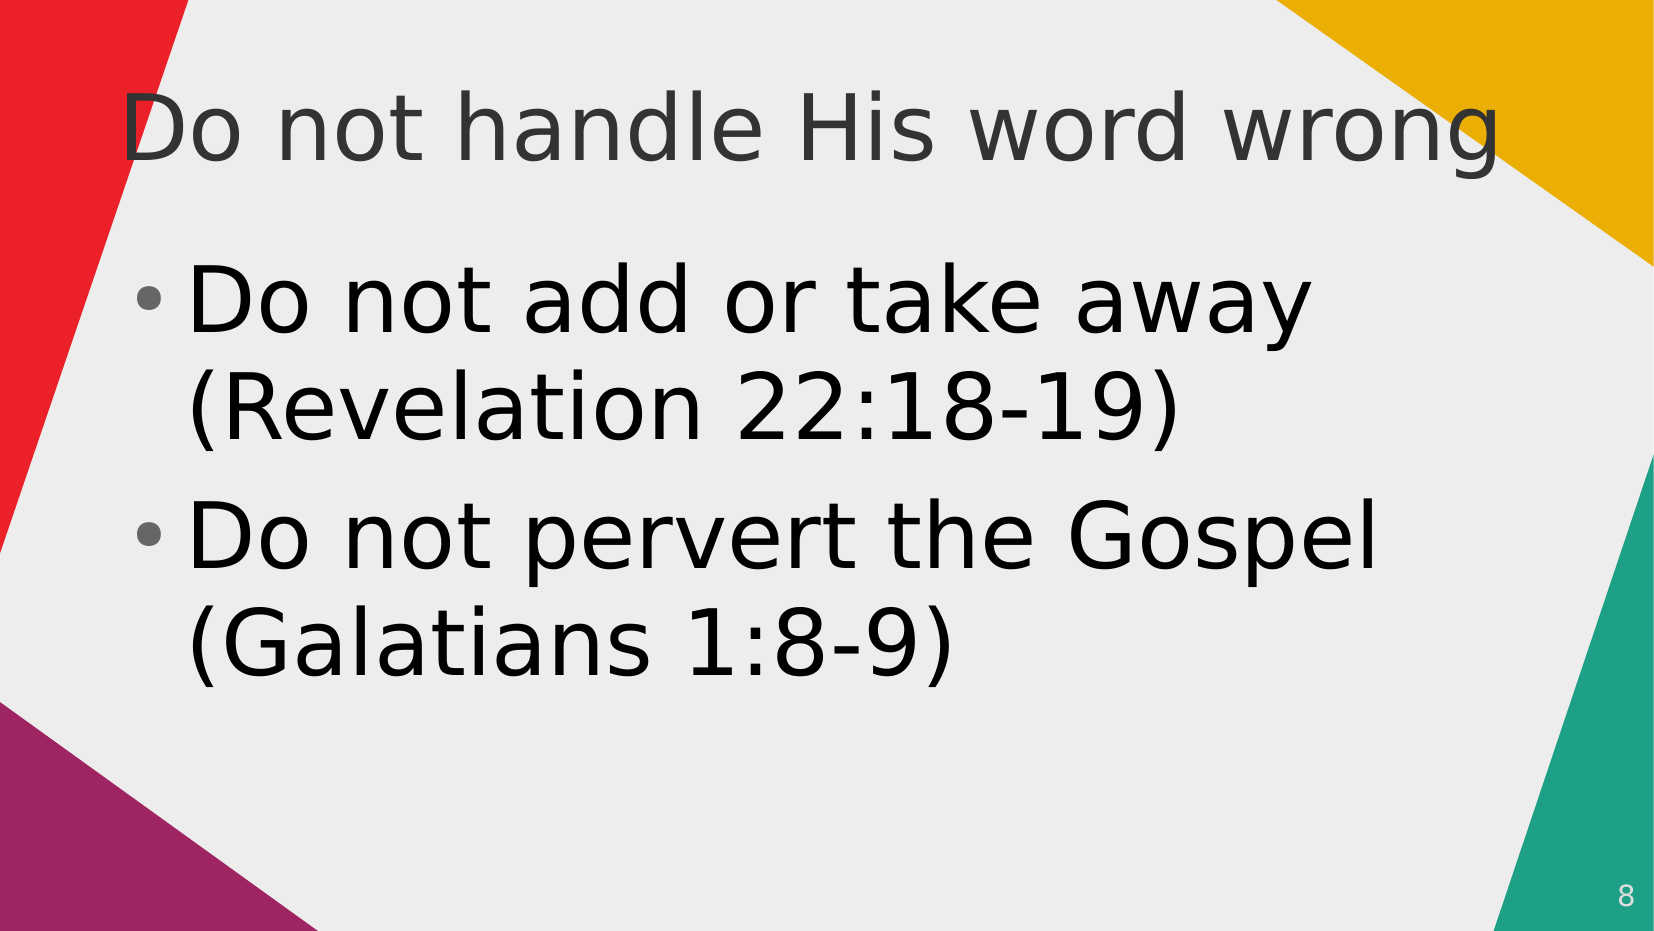

# Do not handle His word wrong
Do not add or take away (Revelation 22:18-19)
Do not pervert the Gospel (Galatians 1:8-9)
8